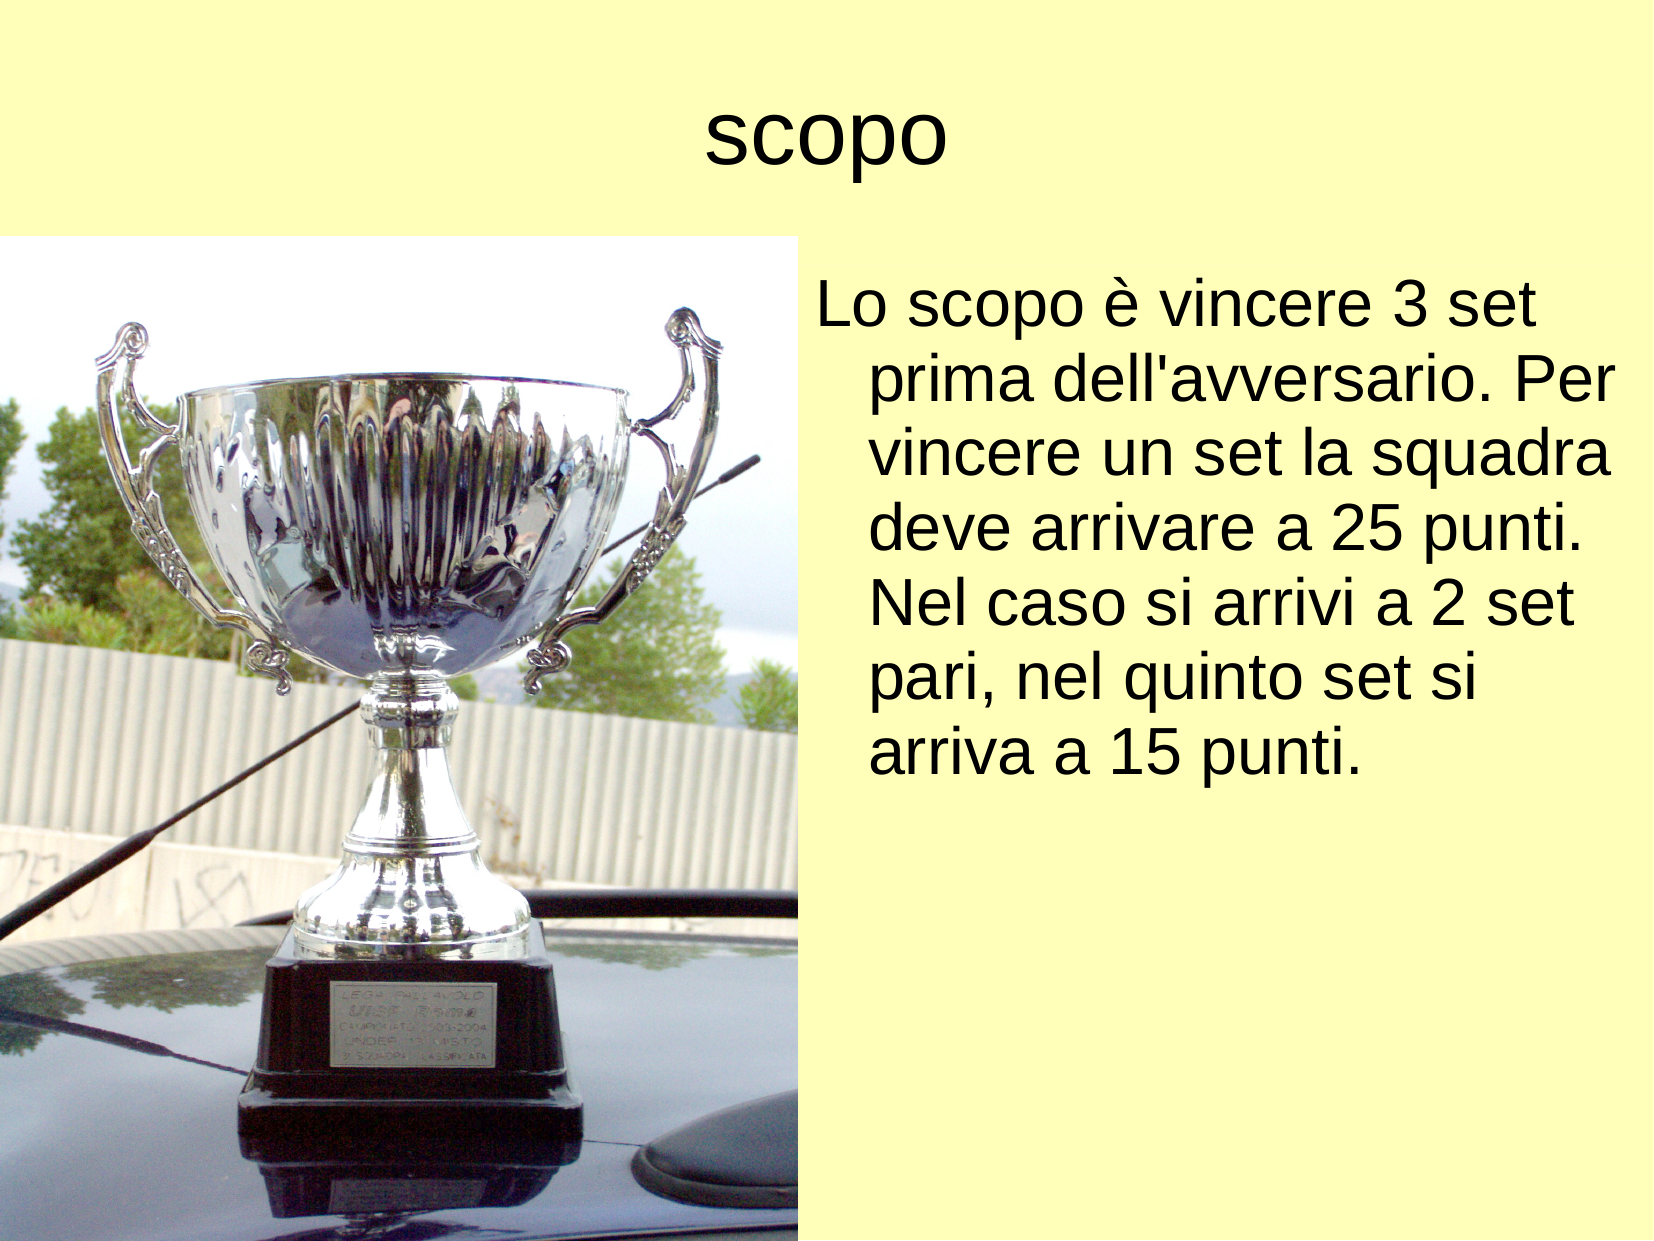

# scopo
Lo scopo è vincere 3 set prima dell'avversario. Per vincere un set la squadra deve arrivare a 25 punti. Nel caso si arrivi a 2 set pari, nel quinto set si arriva a 15 punti.